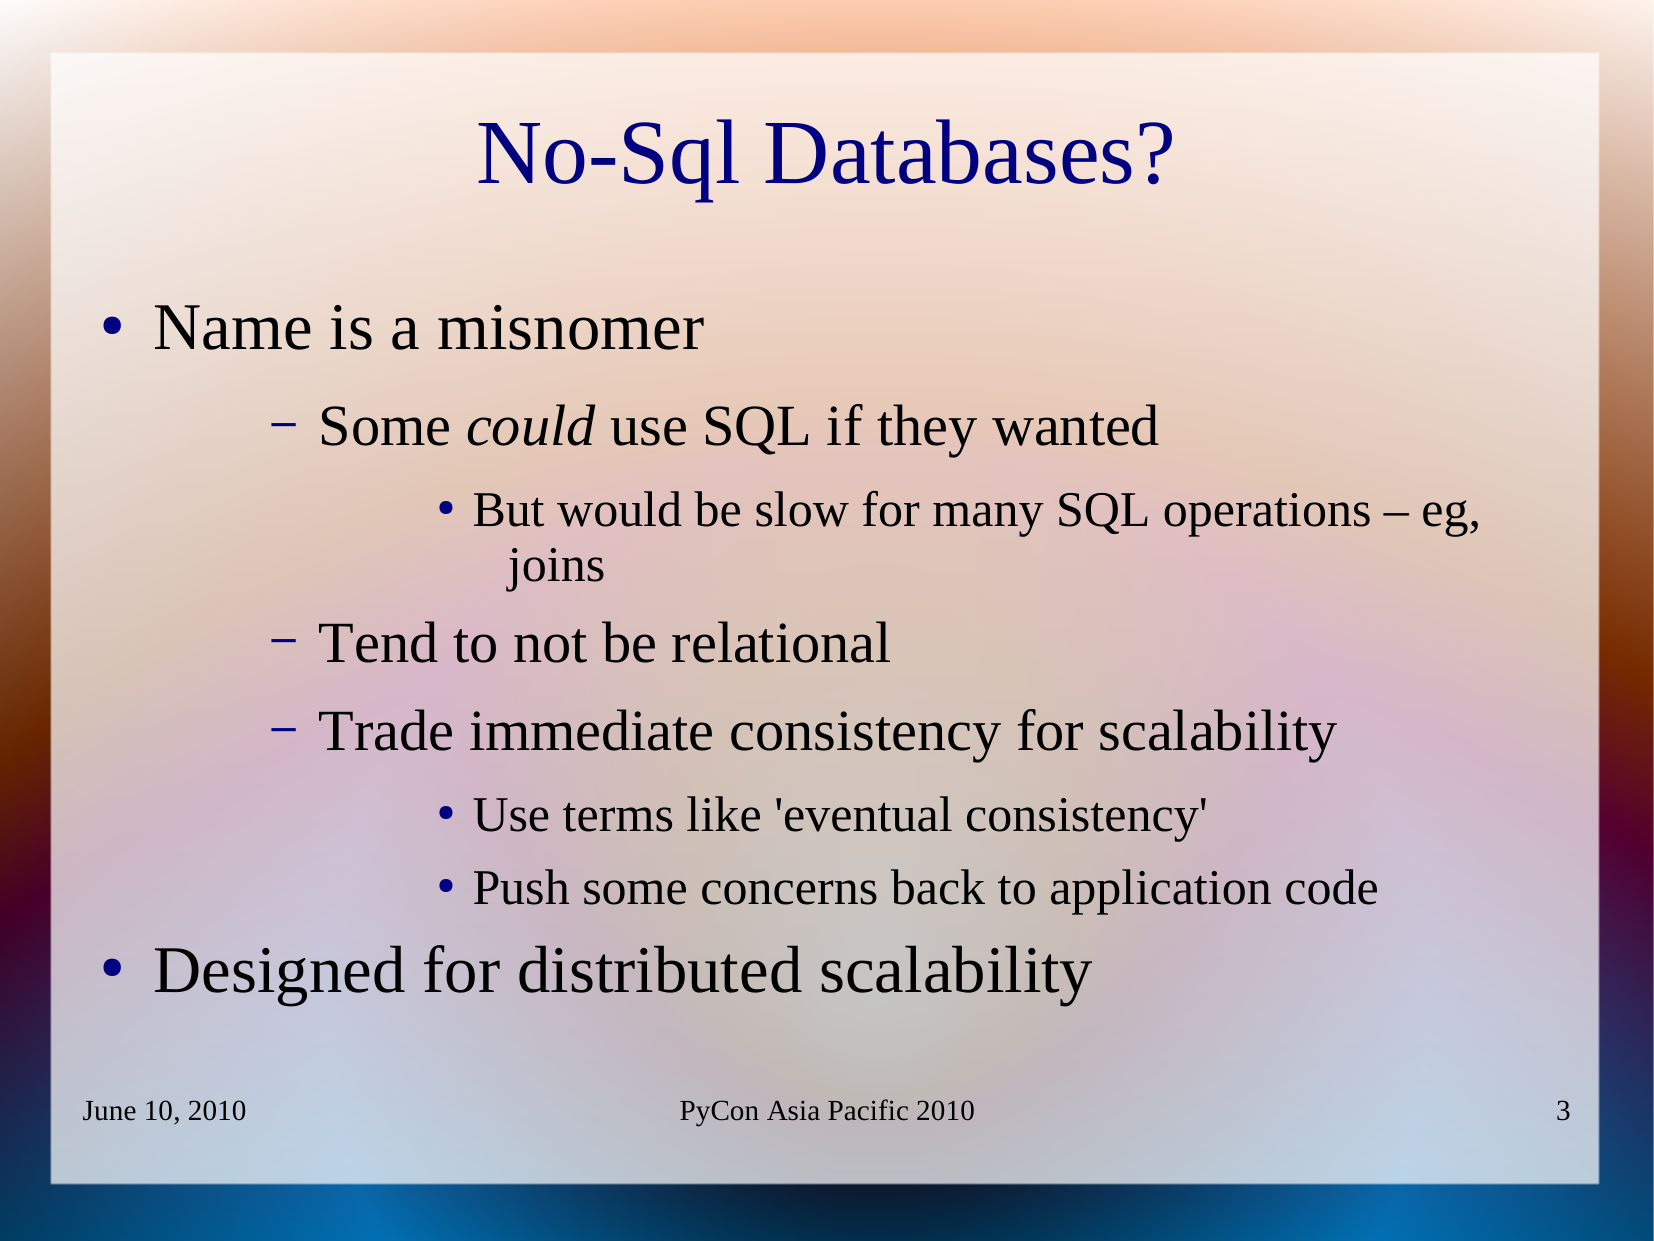

# No-Sql Databases?
Name is a misnomer
Some could use SQL if they wanted
But would be slow for many SQL operations – eg, joins
Tend to not be relational
Trade immediate consistency for scalability
Use terms like 'eventual consistency'
Push some concerns back to application code
Designed for distributed scalability
June 10, 2010
PyCon Asia Pacific 2010
3